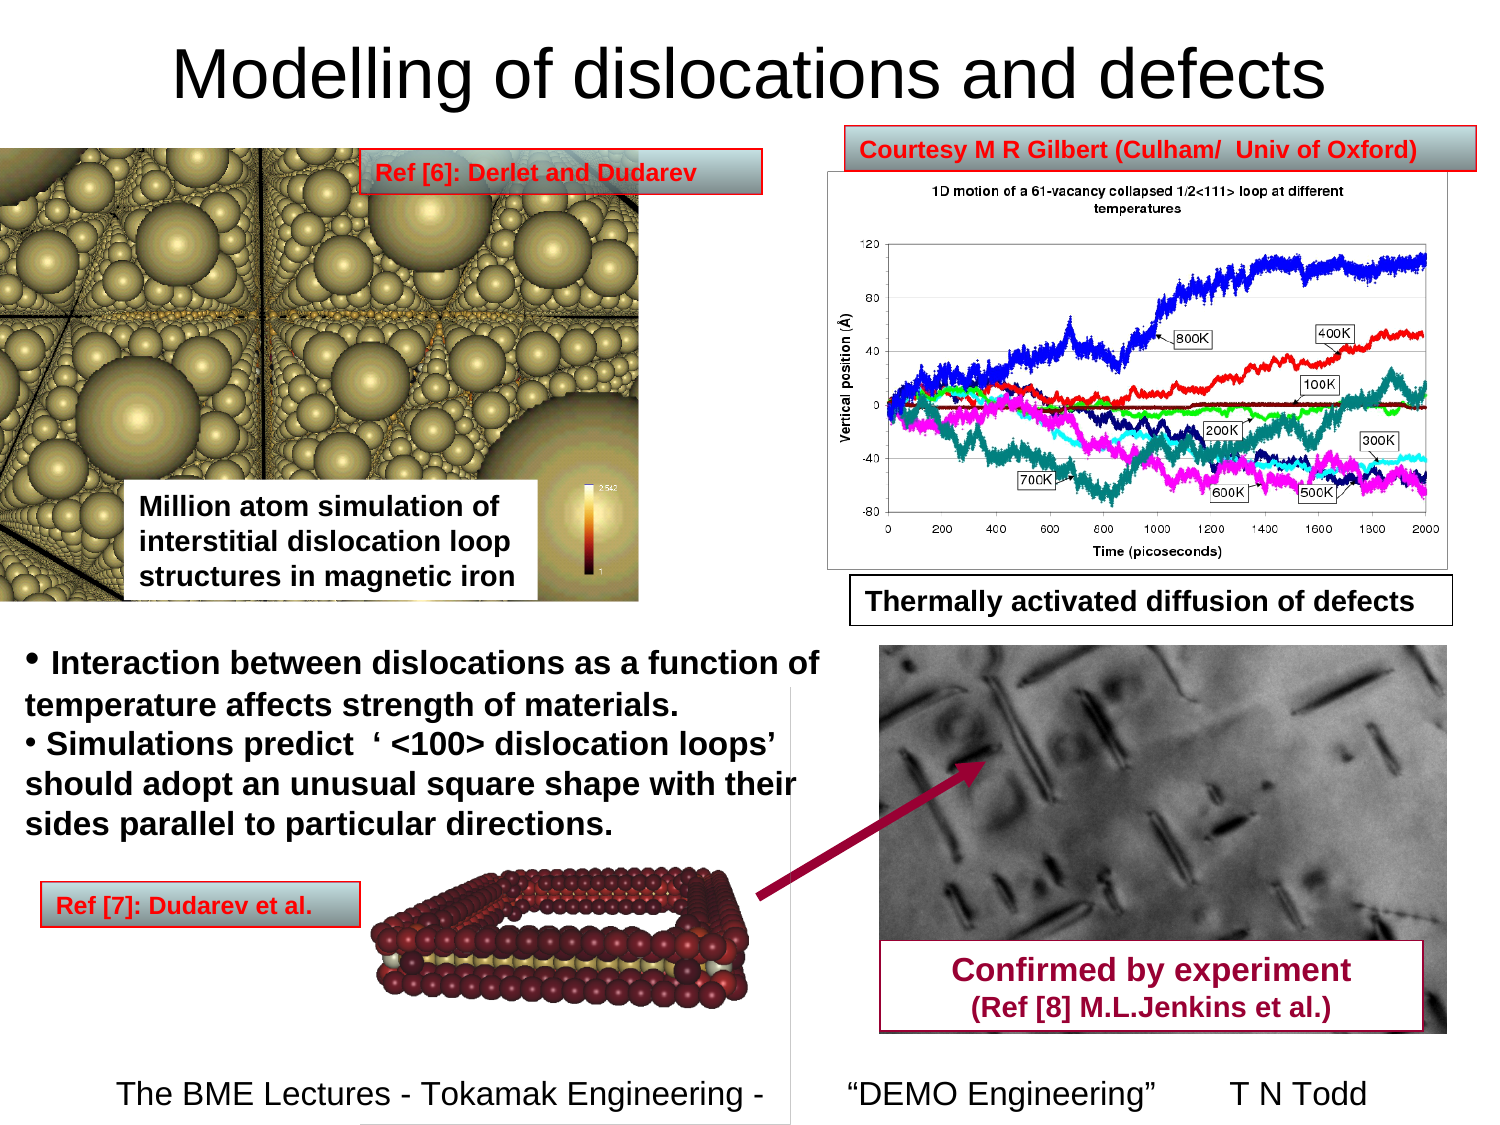

Modelling of dislocations and defects
Courtesy M R Gilbert (Culham/ Univ of Oxford)
Ref [6]: Derlet and Dudarev
Million atom simulation of interstitial dislocation loop structures in magnetic iron
Thermally activated diffusion of defects
 Interaction between dislocations as a function of temperature affects strength of materials.
 Simulations predict ‘ <100> dislocation loops’
should adopt an unusual square shape with their sides parallel to particular directions.
Ref [7]: Dudarev et al.
Confirmed by experiment
(Ref [8] M.L.Jenkins et al.)